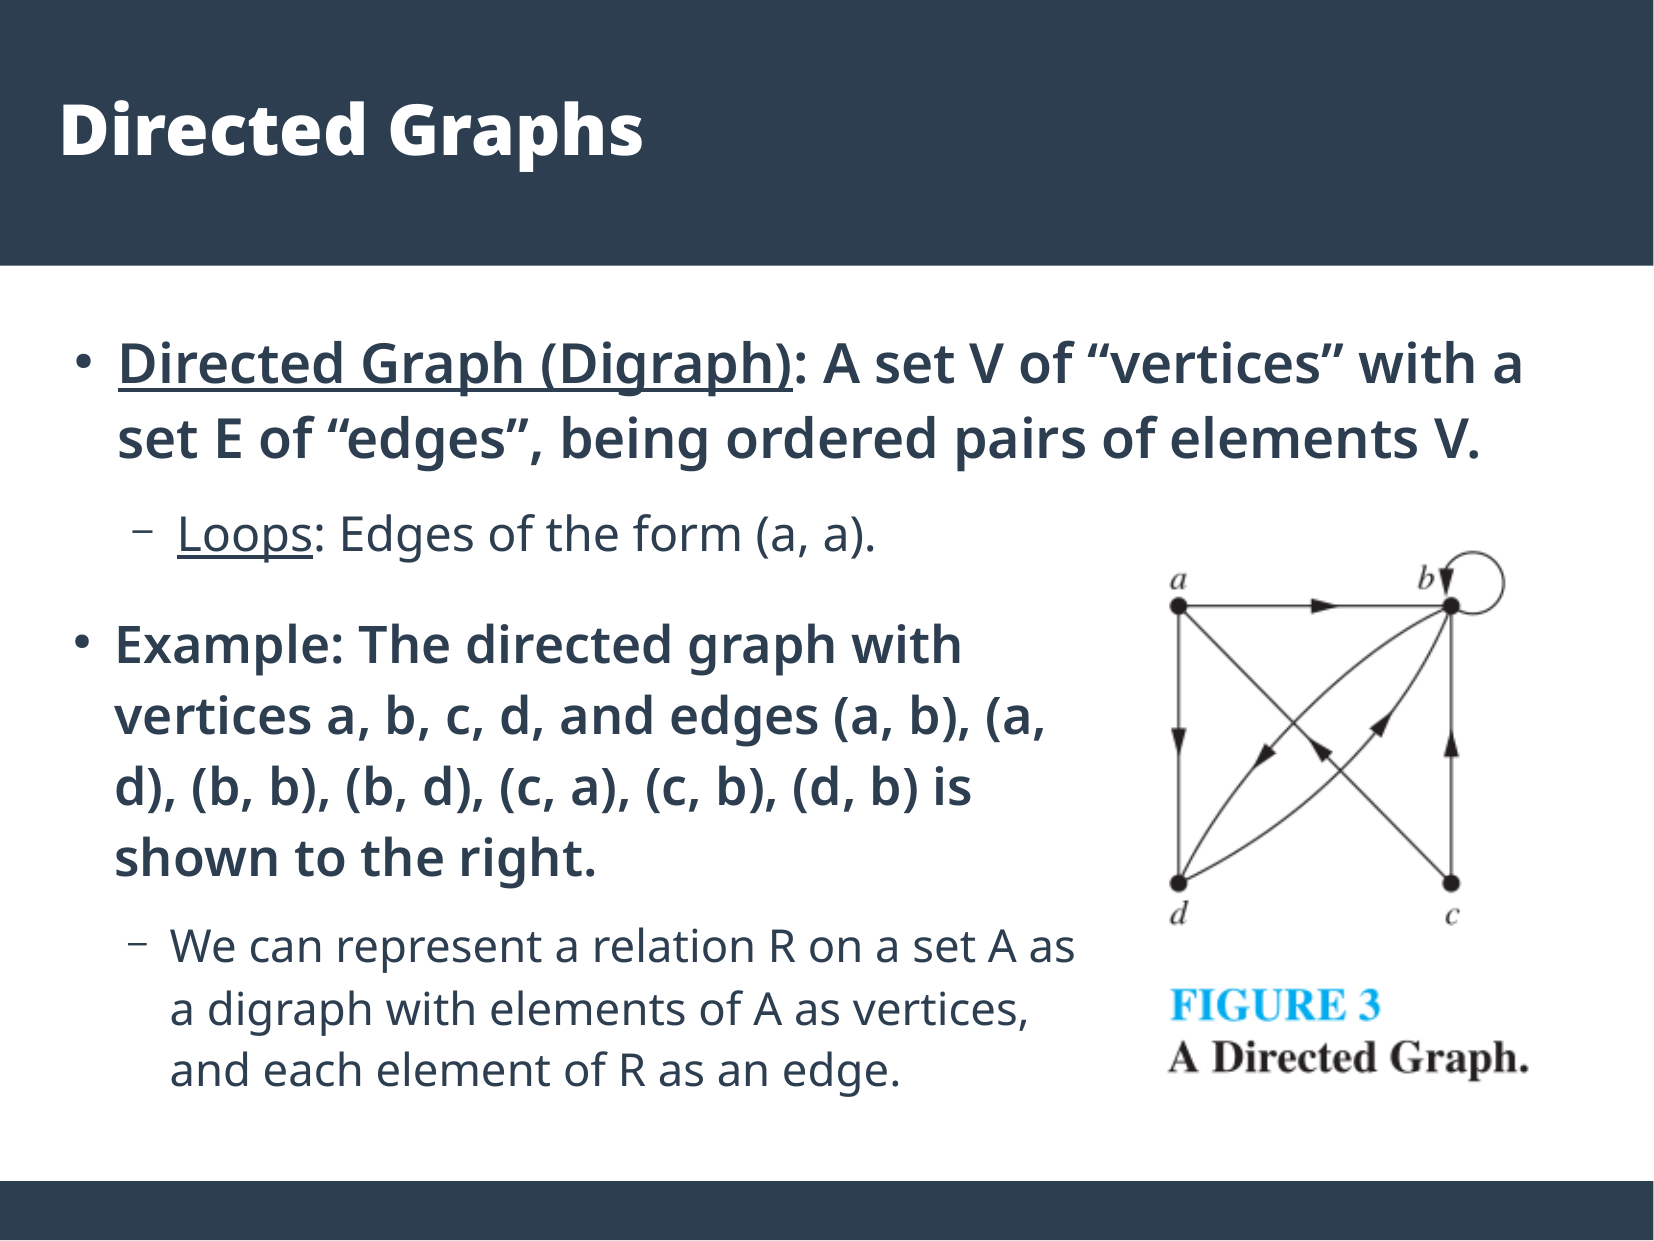

# Directed Graphs
Directed Graph (Digraph): A set V of “vertices” with a set E of “edges”, being ordered pairs of elements V.
Loops: Edges of the form (a, a).
Example: The directed graph with vertices a, b, c, d, and edges (a, b), (a, d), (b, b), (b, d), (c, a), (c, b), (d, b) is shown to the right.
We can represent a relation R on a set A as a digraph with elements of A as vertices, and each element of R as an edge.